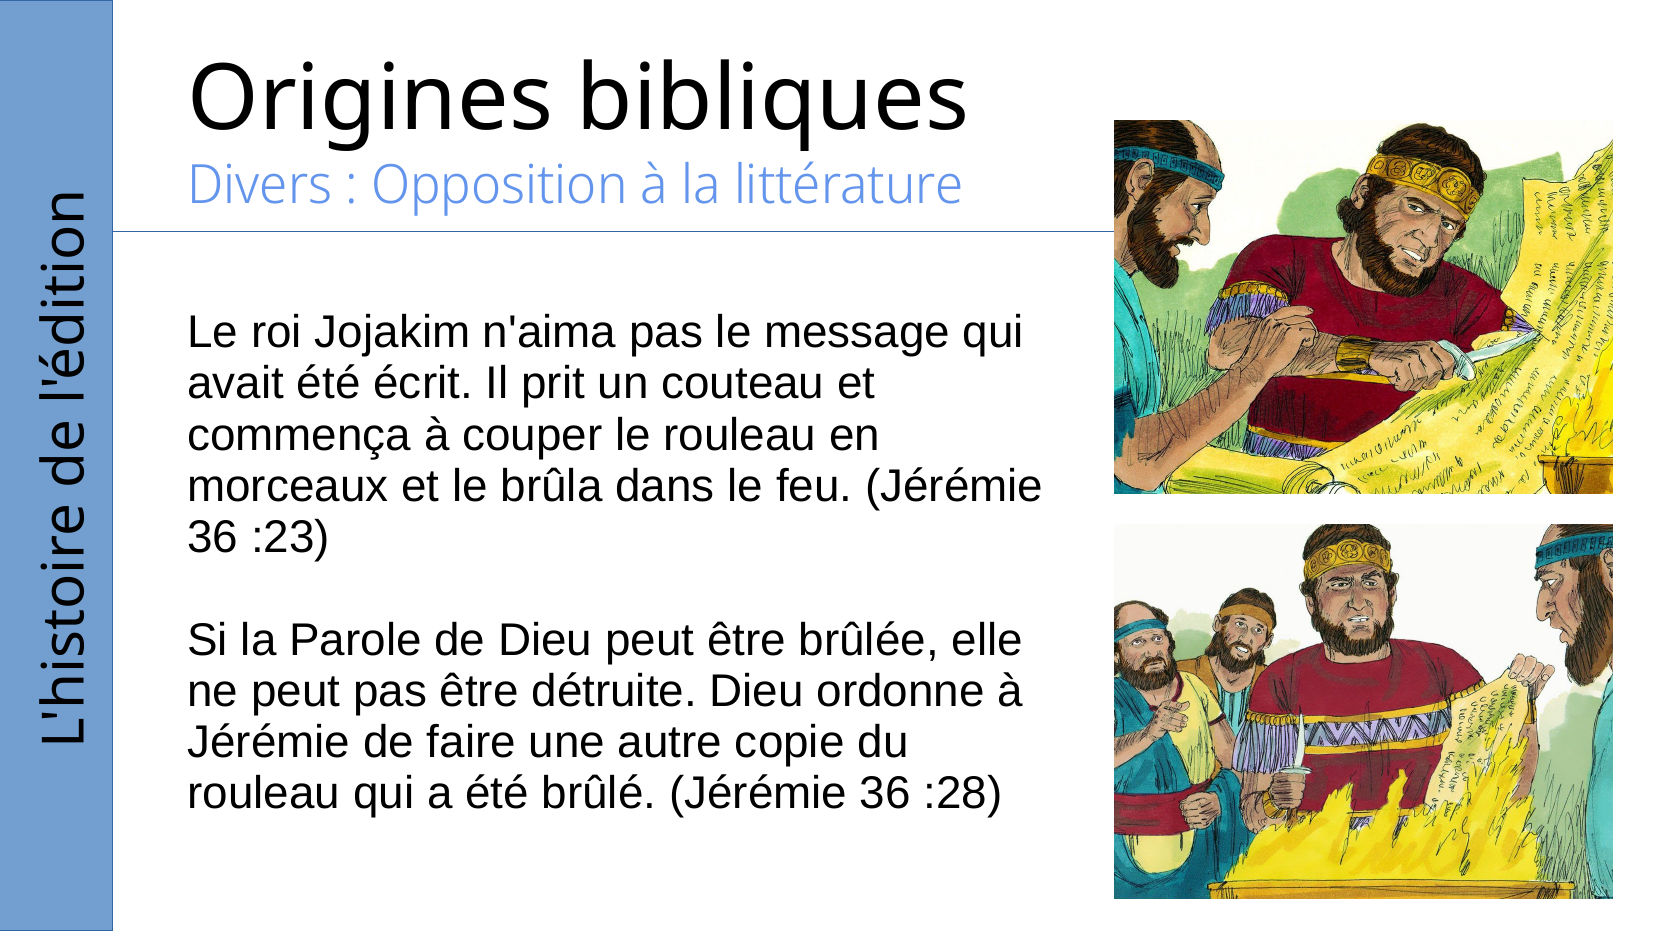

# Origines bibliques
Divers : Opposition à la littérature
Le roi Jojakim n'aima pas le message qui avait été écrit. Il prit un couteau et commença à couper le rouleau en morceaux et le brûla dans le feu. (Jérémie 36 :23)
Si la Parole de Dieu peut être brûlée, elle ne peut pas être détruite. Dieu ordonne à Jérémie de faire une autre copie du rouleau qui a été brûlé. (Jérémie 36 :28)
L'histoire de l'édition